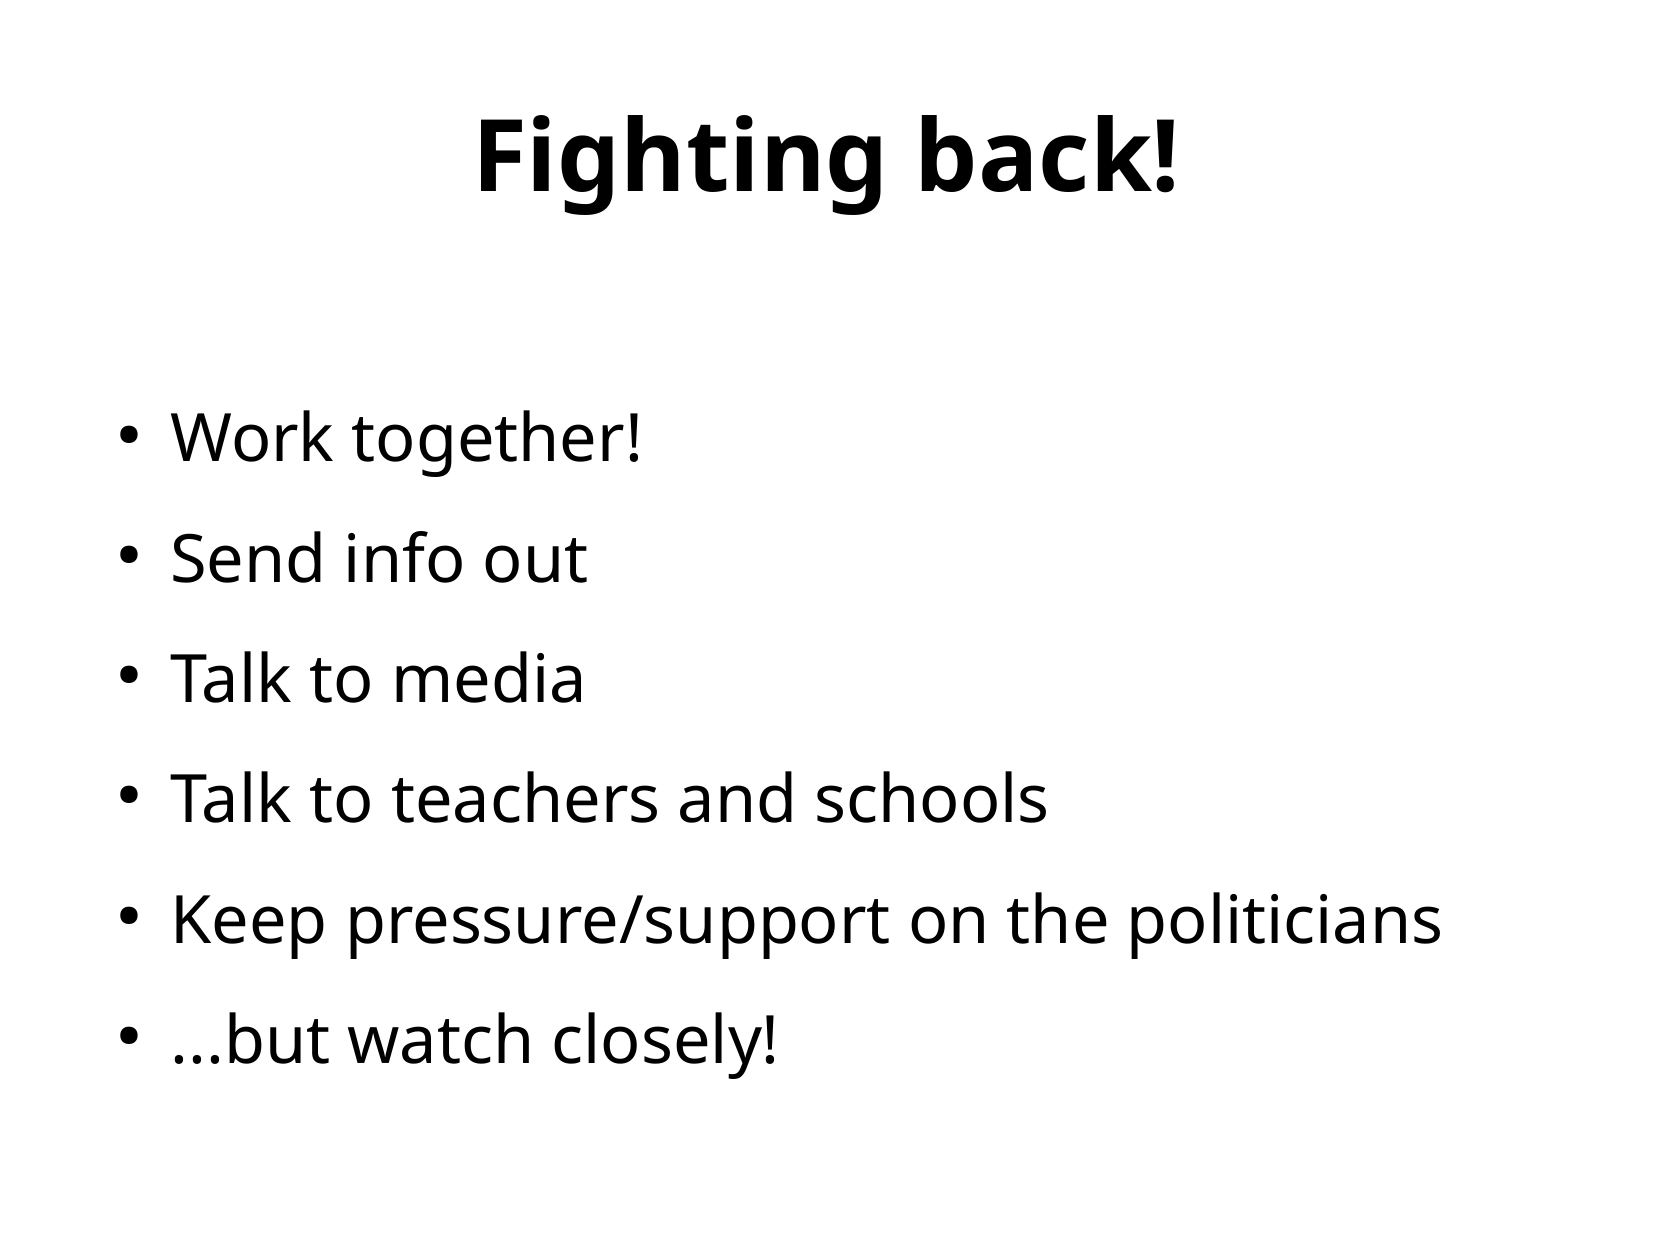

# Fighting back!
Work together!
Send info out
Talk to media
Talk to teachers and schools
Keep pressure/support on the politicians
...but watch closely!